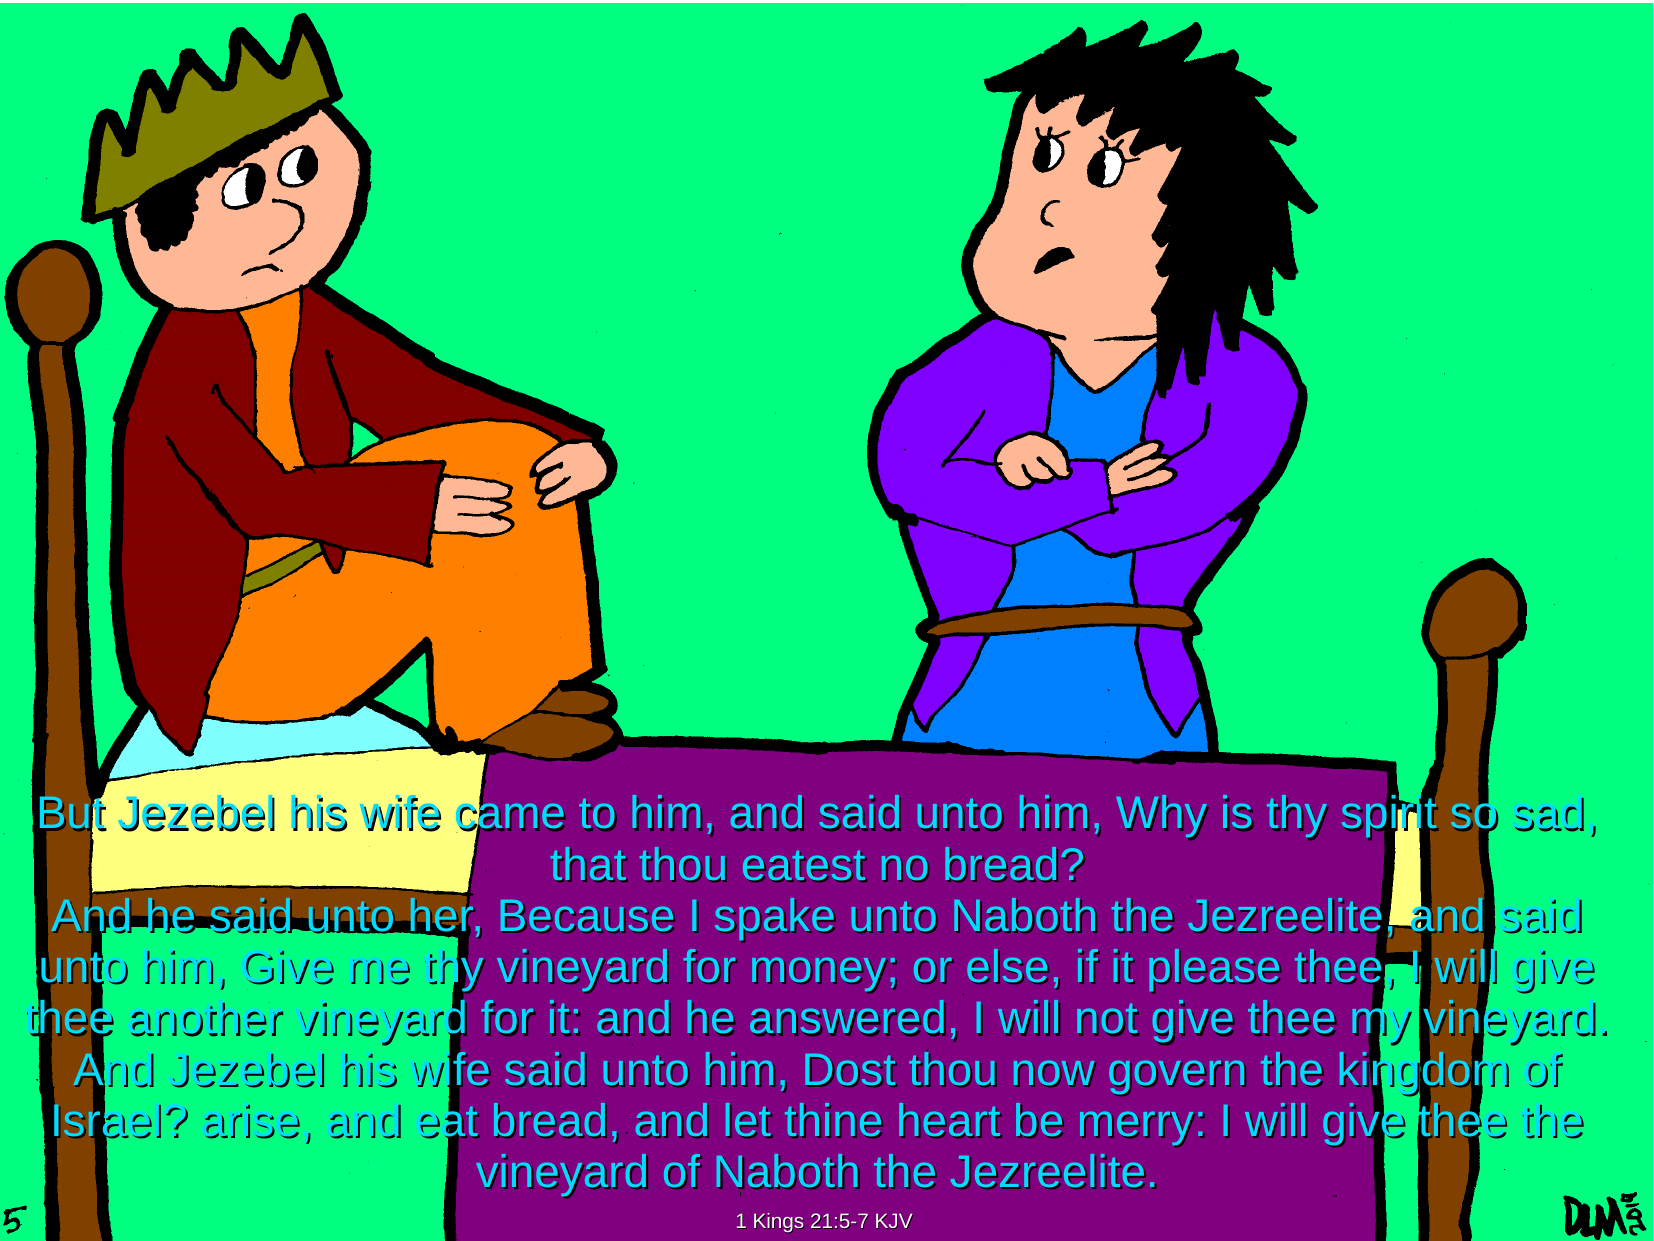

But Jezebel his wife came to him, and said unto him, Why is thy spirit so sad, that thou eatest no bread?
And he said unto her, Because I spake unto Naboth the Jezreelite, and said unto him, Give me thy vineyard for money; or else, if it please thee, I will give thee another vineyard for it: and he answered, I will not give thee my vineyard.
And Jezebel his wife said unto him, Dost thou now govern the kingdom of Israel? arise, and eat bread, and let thine heart be merry: I will give thee the vineyard of Naboth the Jezreelite.
1 Kings 21:5-7 KJV